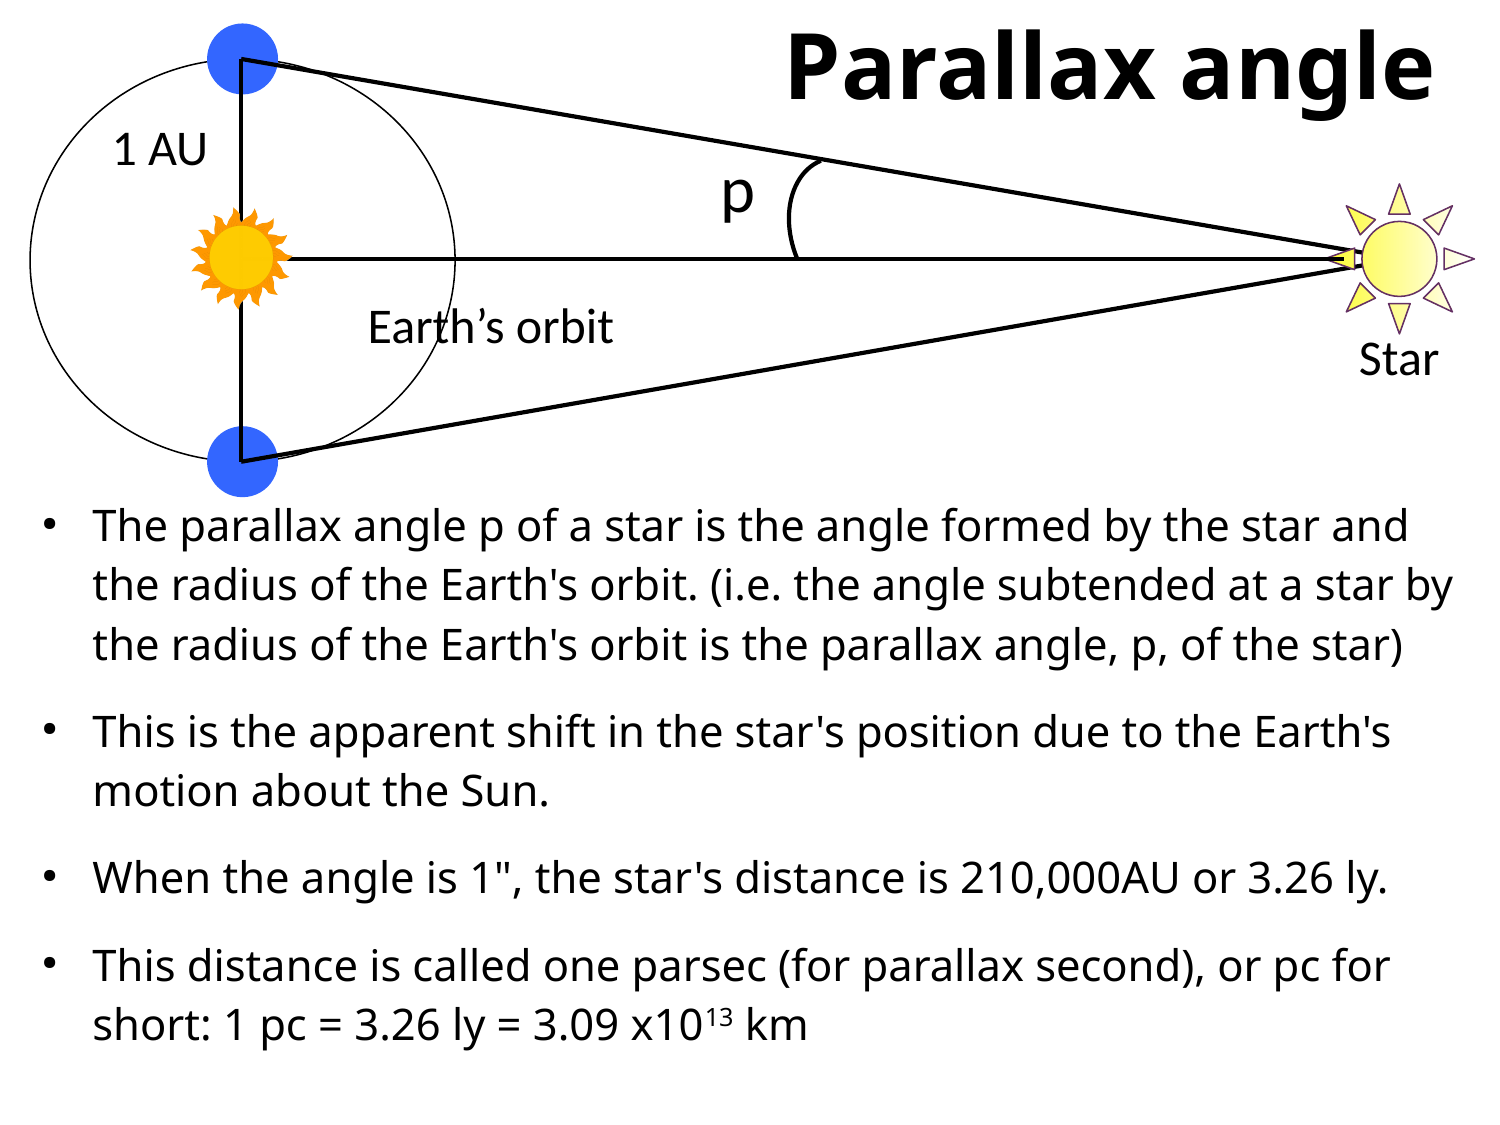

# Parallax angle
1 AU
p
Earth’s orbit
Star
The parallax angle p of a star is the angle formed by the star and the radius of the Earth's orbit. (i.e. the angle subtended at a star by the radius of the Earth's orbit is the parallax angle, p, of the star)
This is the apparent shift in the star's position due to the Earth's motion about the Sun.
When the angle is 1", the star's distance is 210,000AU or 3.26 ly.
This distance is called one parsec (for parallax second), or pc for short: 1 pc = 3.26 ly = 3.09 x1013 km